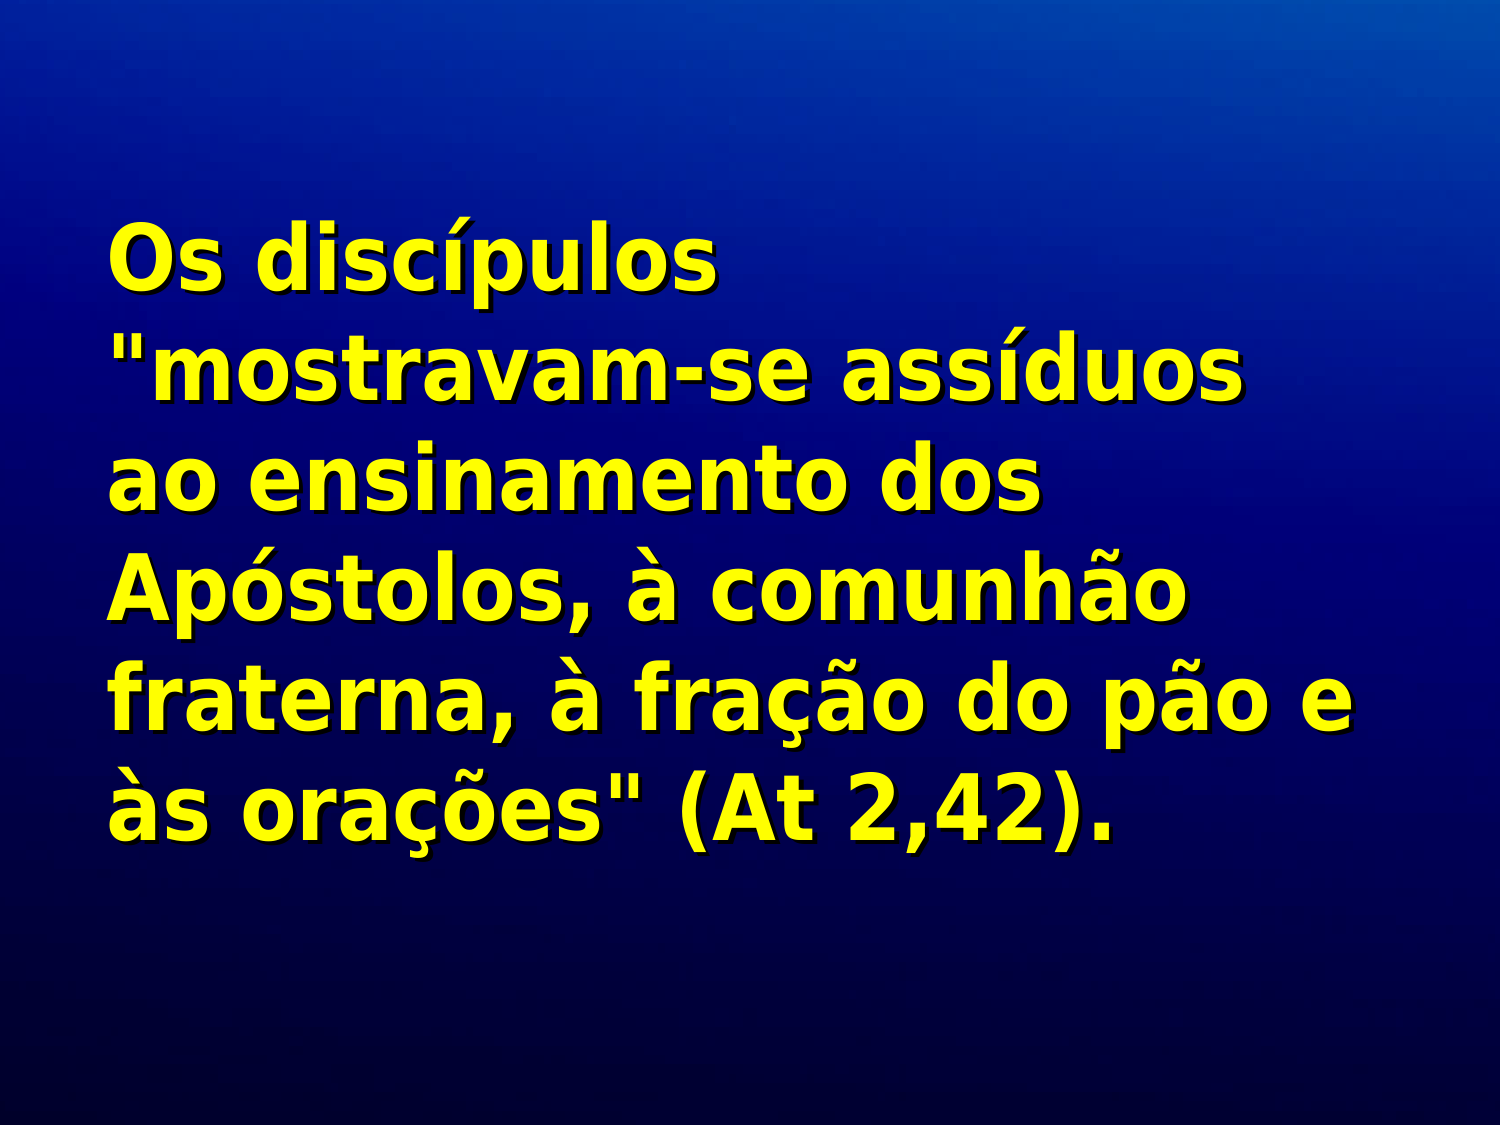

Os discípulos
"mostravam-se assíduos
ao ensinamento dos Apóstolos, à comunhão fraterna, à fração do pão e às orações" (At 2,42).